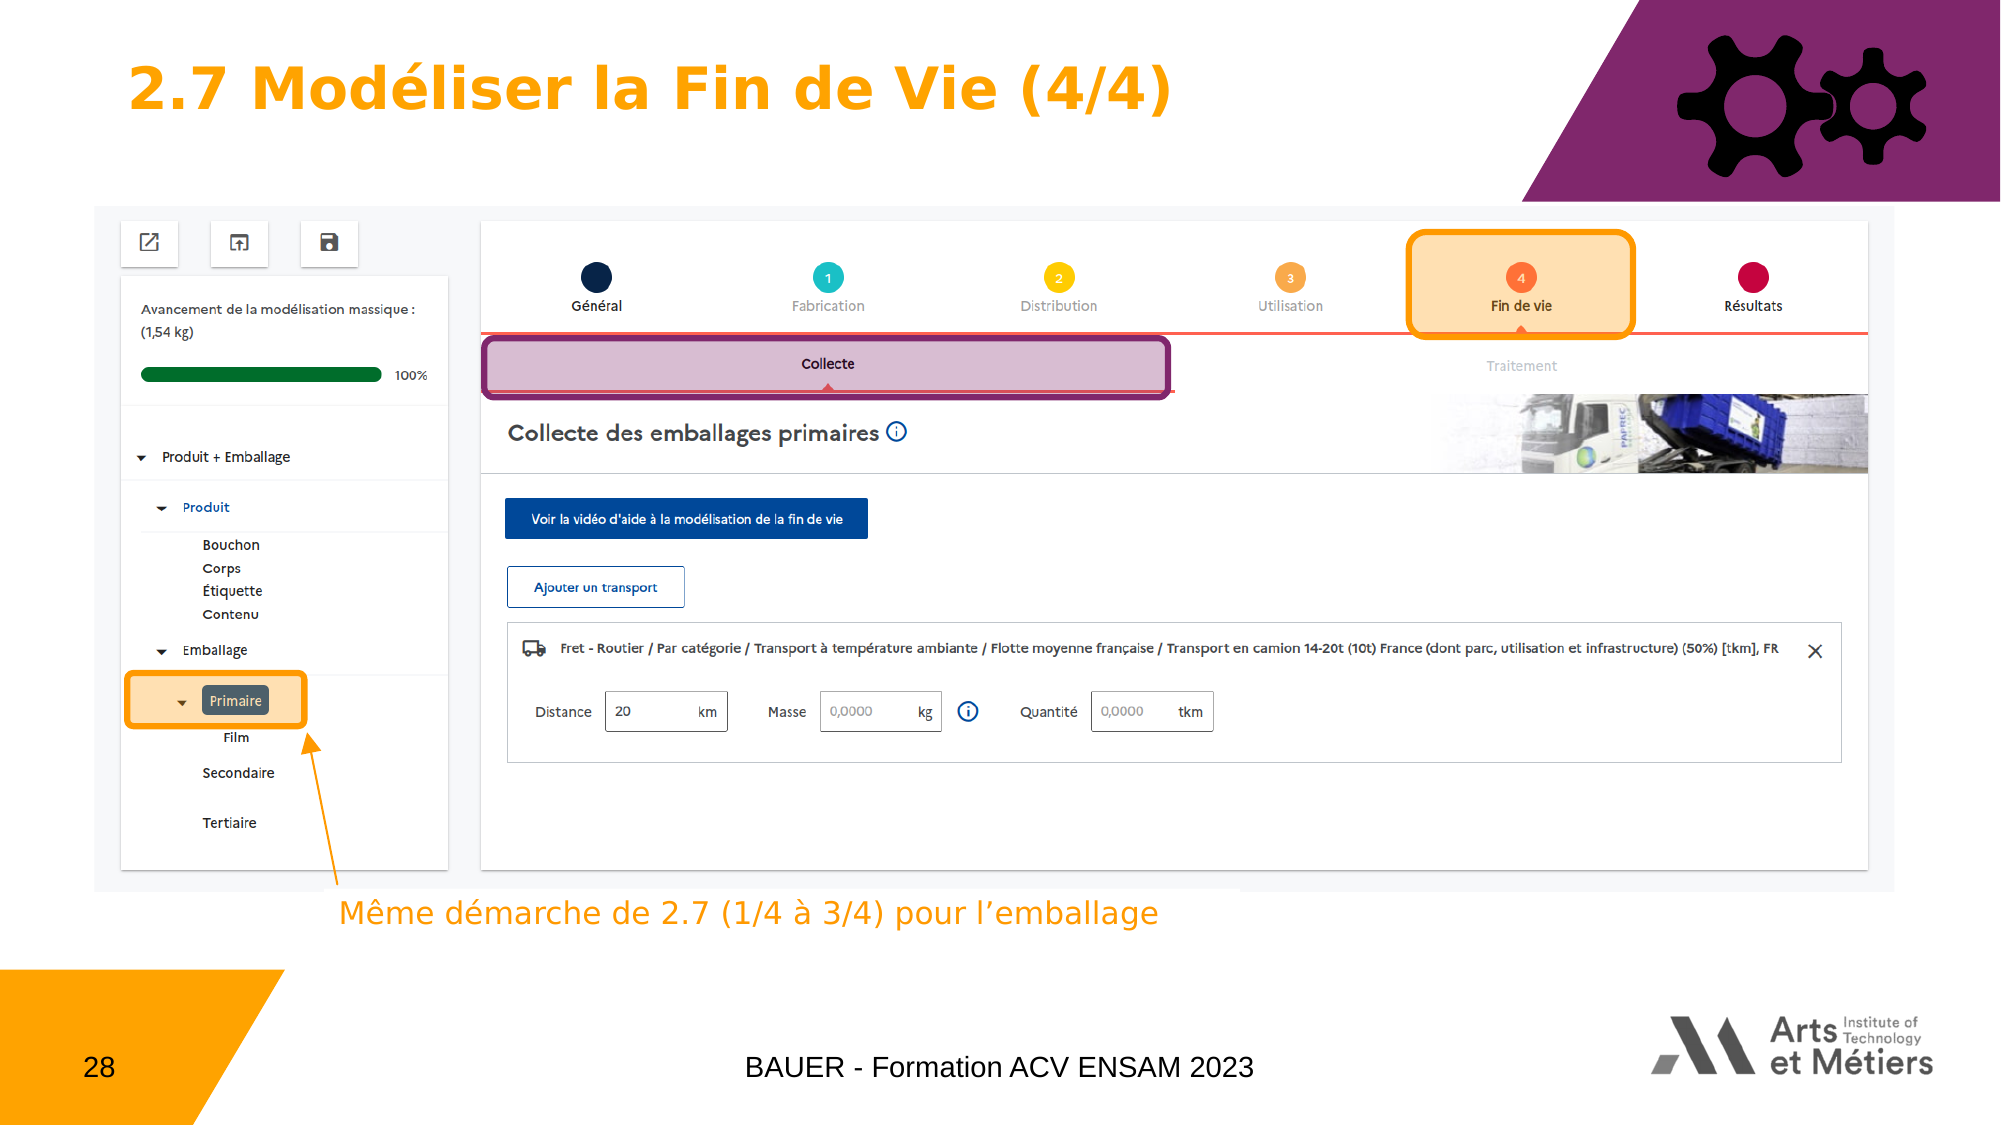

# 2.7 Modéliser la Fin de Vie (4/4)
Même démarche de 2.7 (1/4 à 3/4) pour l’emballage